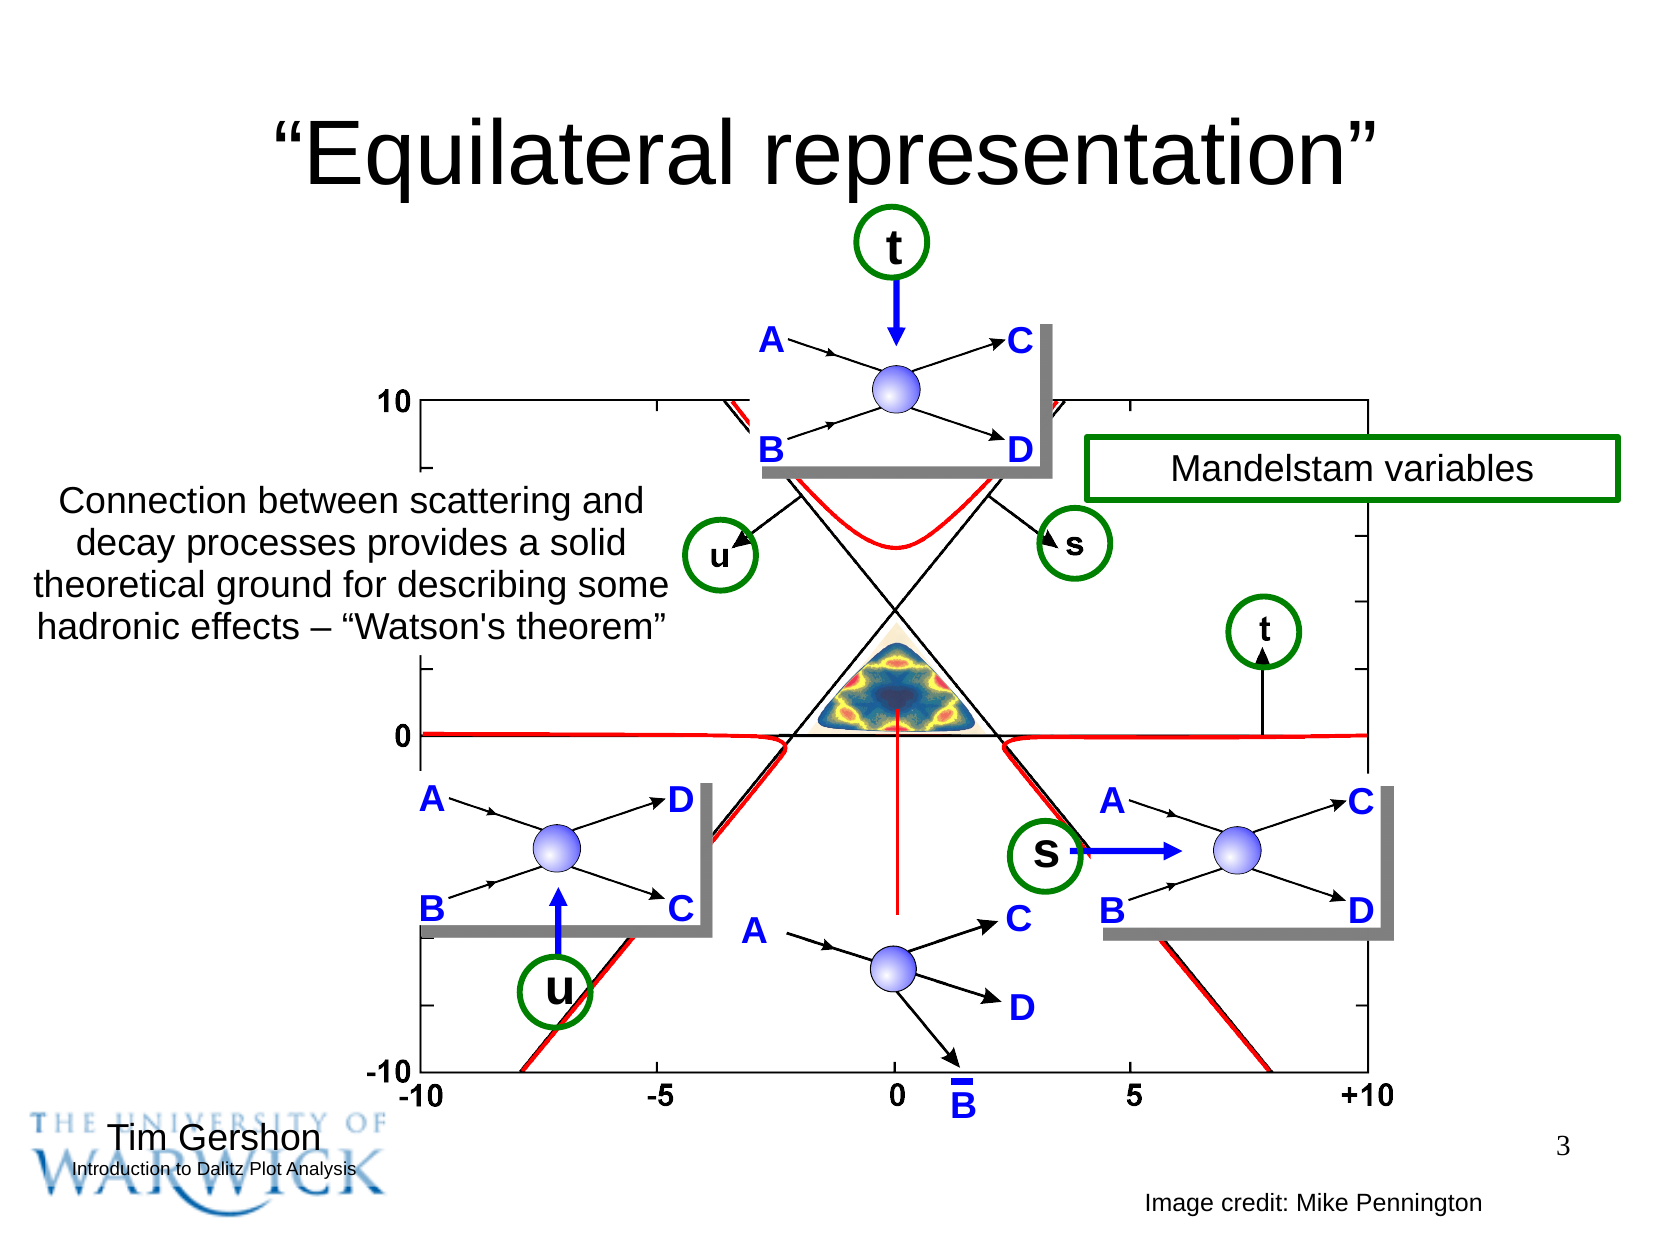

# “Equilateral representation”
t
scattering regions
A
C
B
D
Mandelstam variables
Connection between scattering and decay processes provides a solid theoretical ground for describing some hadronic effects – “Watson's theorem”
A
D
A
C
s
B
C
B
D
C
A
D
B
u
Tim Gershon
Introduction to Dalitz Plot Analysis
3
Image credit: Mike Pennington